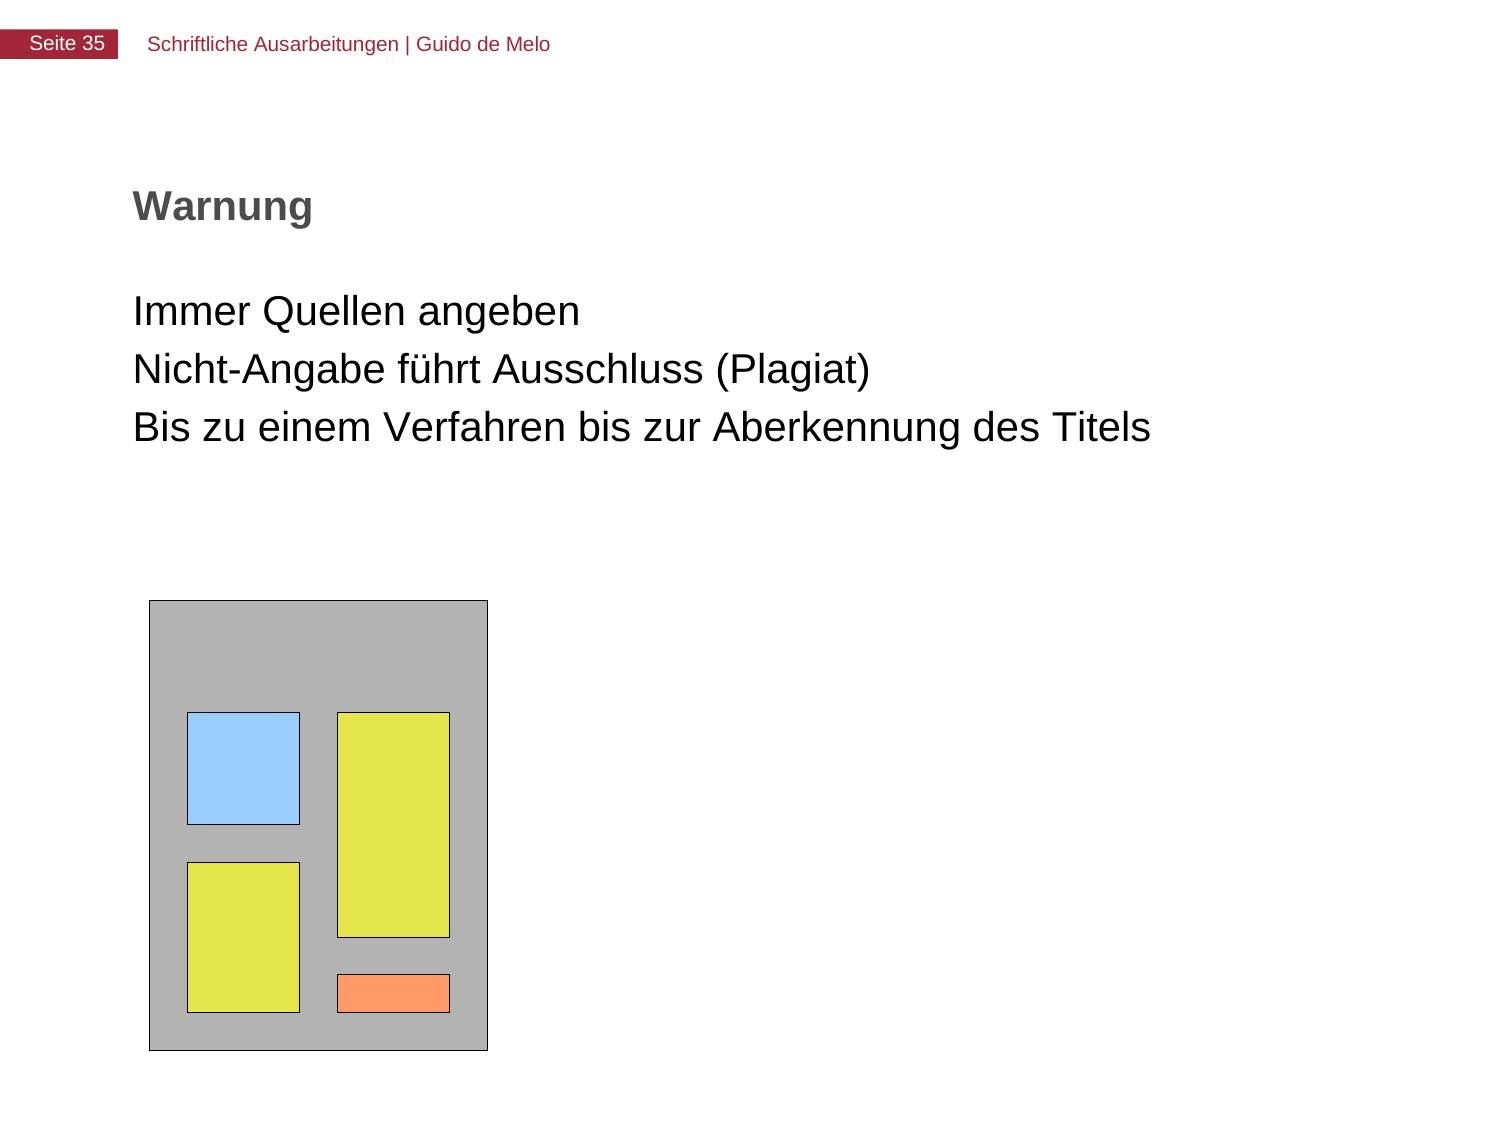

# Warnung
Immer Quellen angeben
Nicht-Angabe führt Ausschluss (Plagiat)
Bis zu einem Verfahren bis zur Aberkennung des Titels